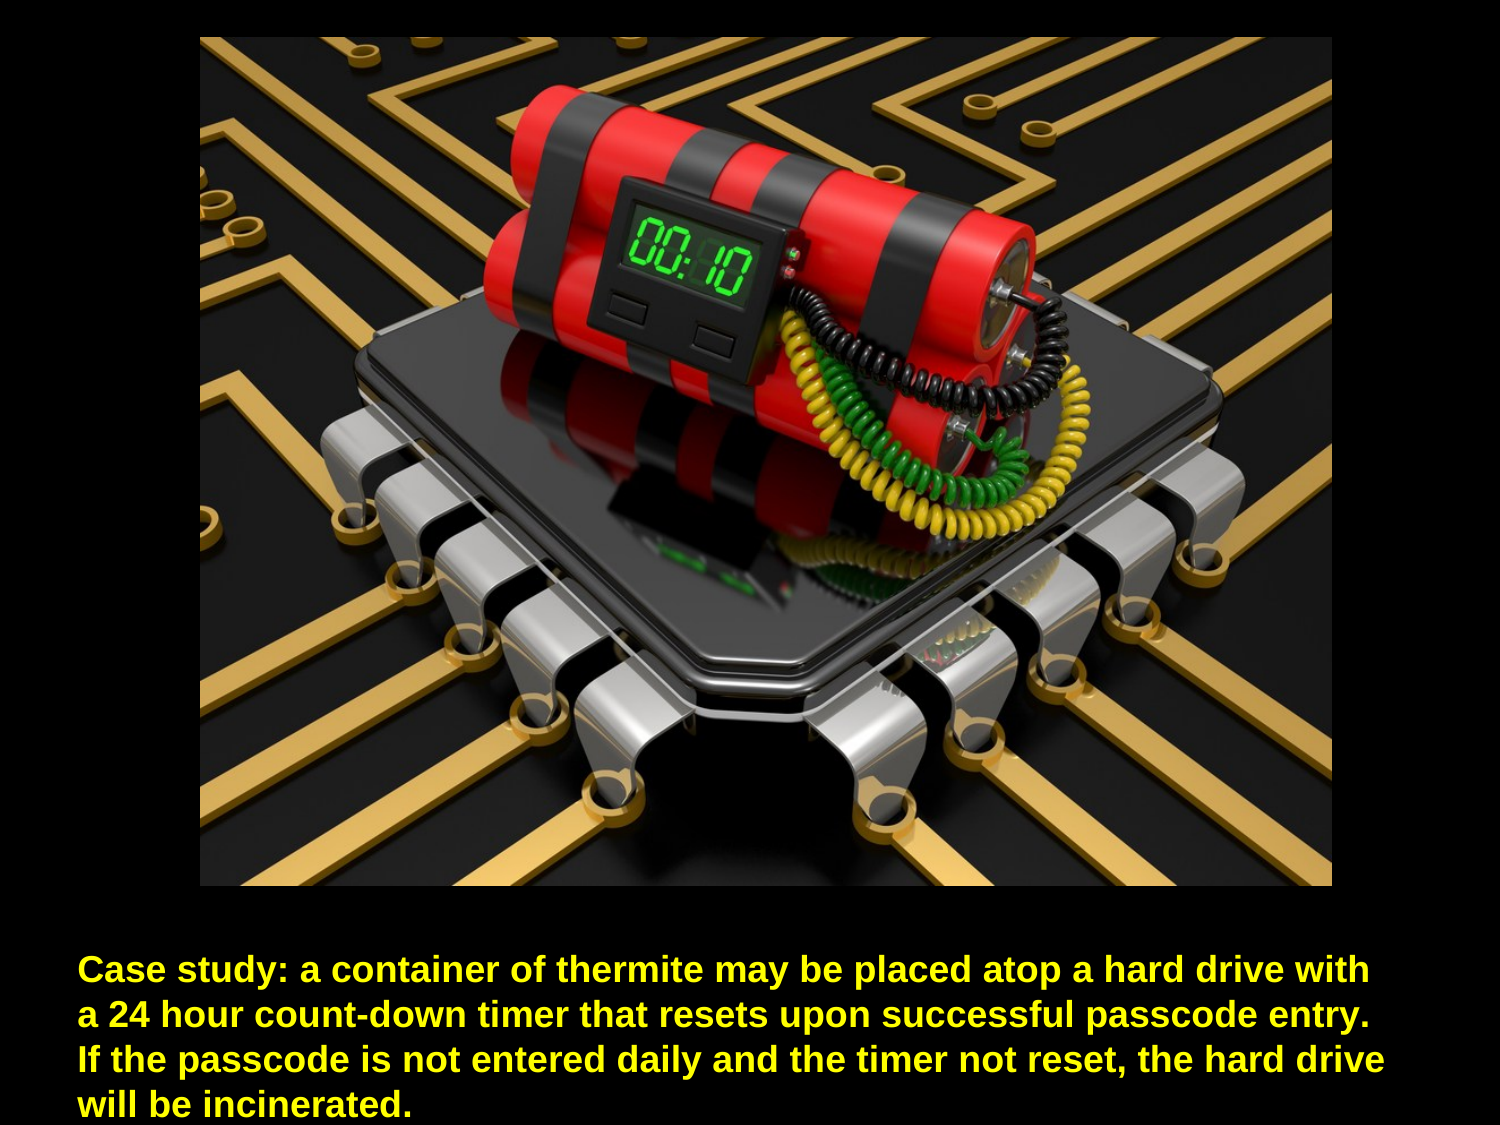

Case study: a container of thermite may be placed atop a hard drive with a 24 hour count-down timer that resets upon successful passcode entry. If the passcode is not entered daily and the timer not reset, the hard drive will be incinerated.